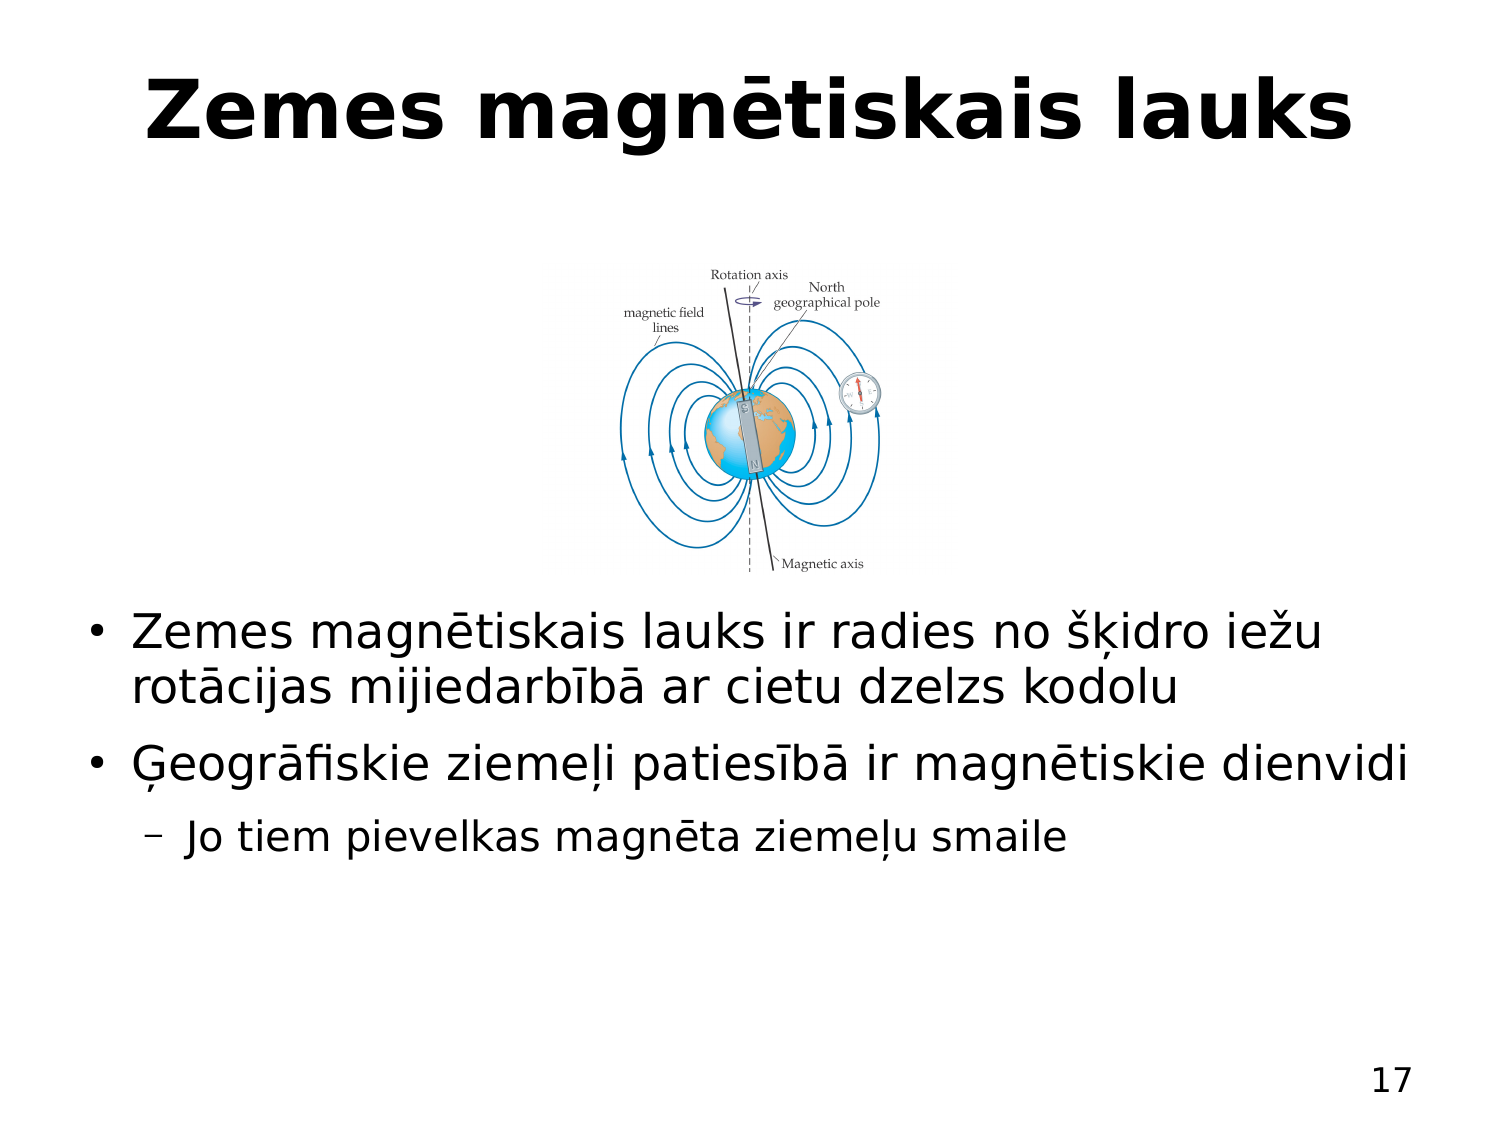

# Zemes magnētiskais lauks
Zemes magnētiskais lauks ir radies no šķidro iežu rotācijas mijiedarbībā ar cietu dzelzs kodolu
Ģeogrāfiskie ziemeļi patiesībā ir magnētiskie dienvidi
Jo tiem pievelkas magnēta ziemeļu smaile